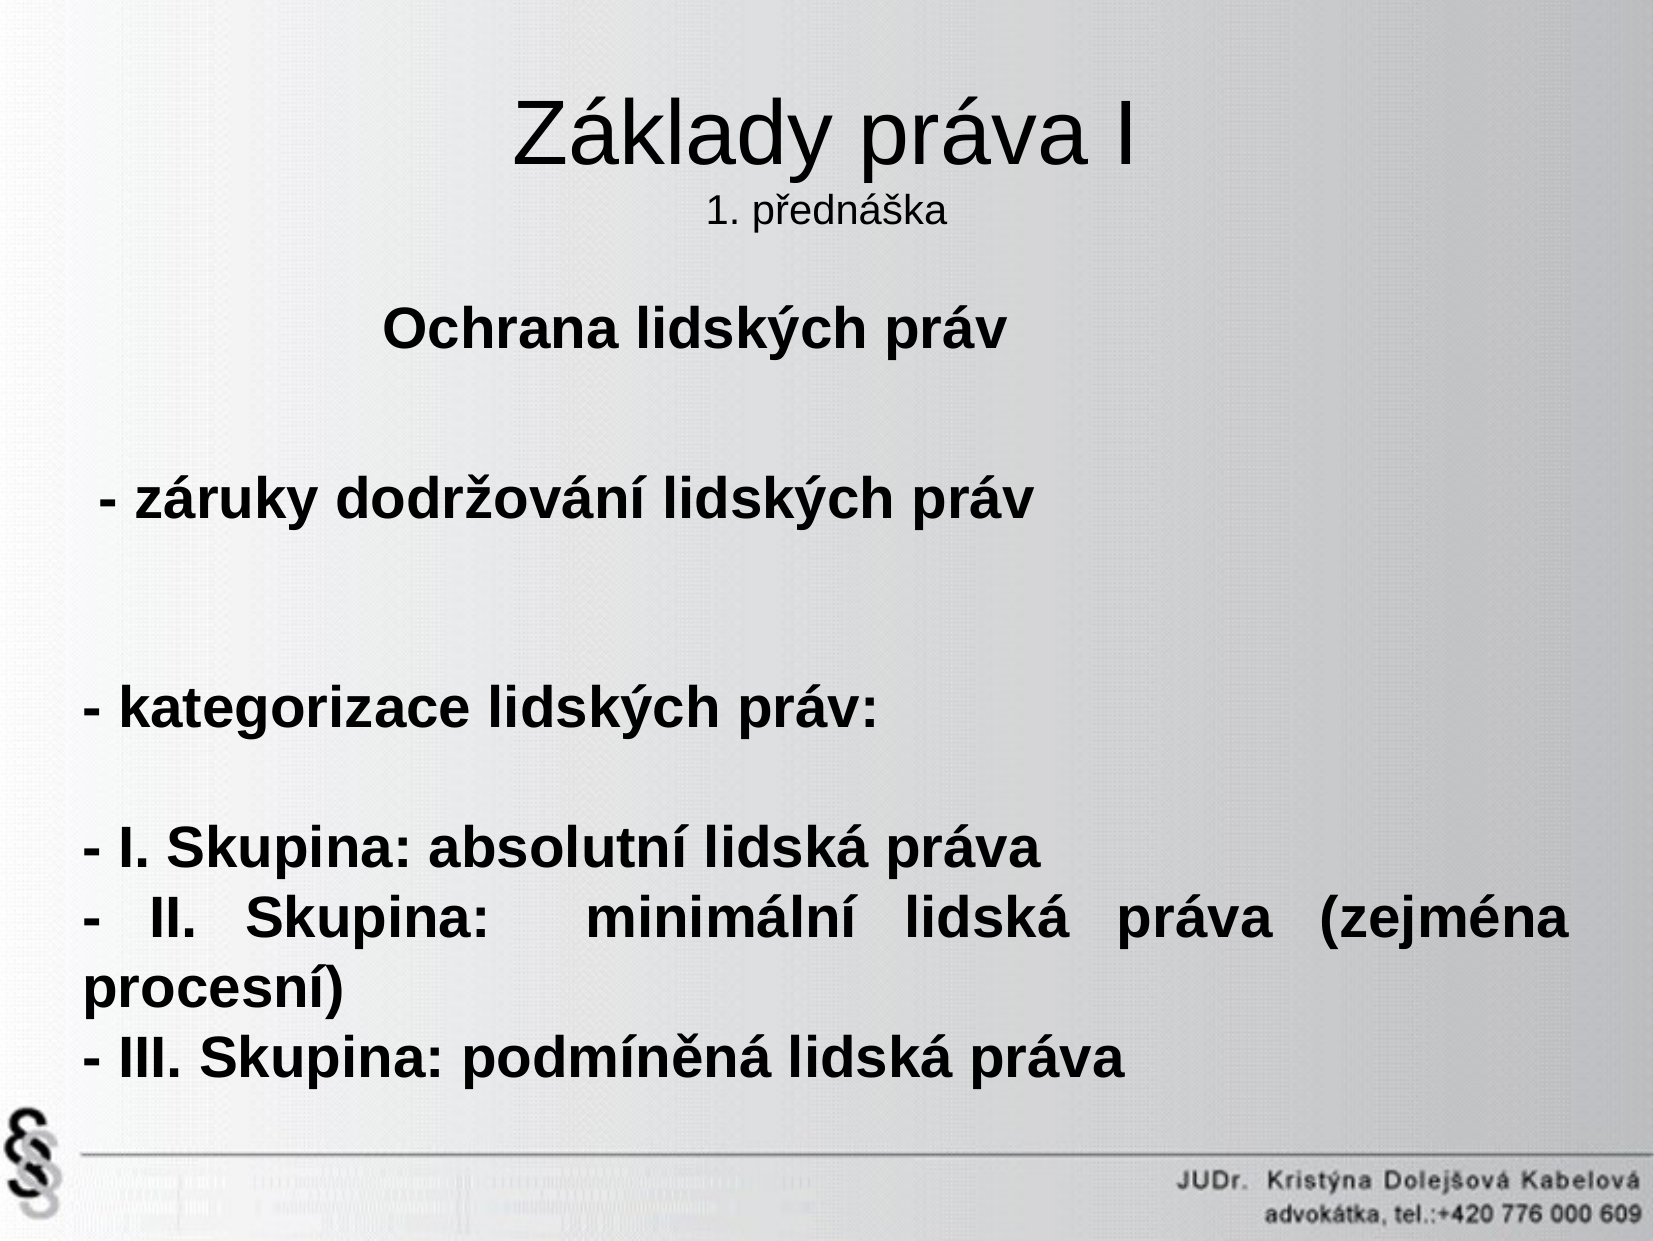

Základy práva I
1. přednáška
Ochrana lidských práv
 - záruky dodržování lidských práv
- kategorizace lidských práv:
- I. Skupina: absolutní lidská práva
- II. Skupina: minimální lidská práva (zejména procesní)
- III. Skupina: podmíněná lidská práva